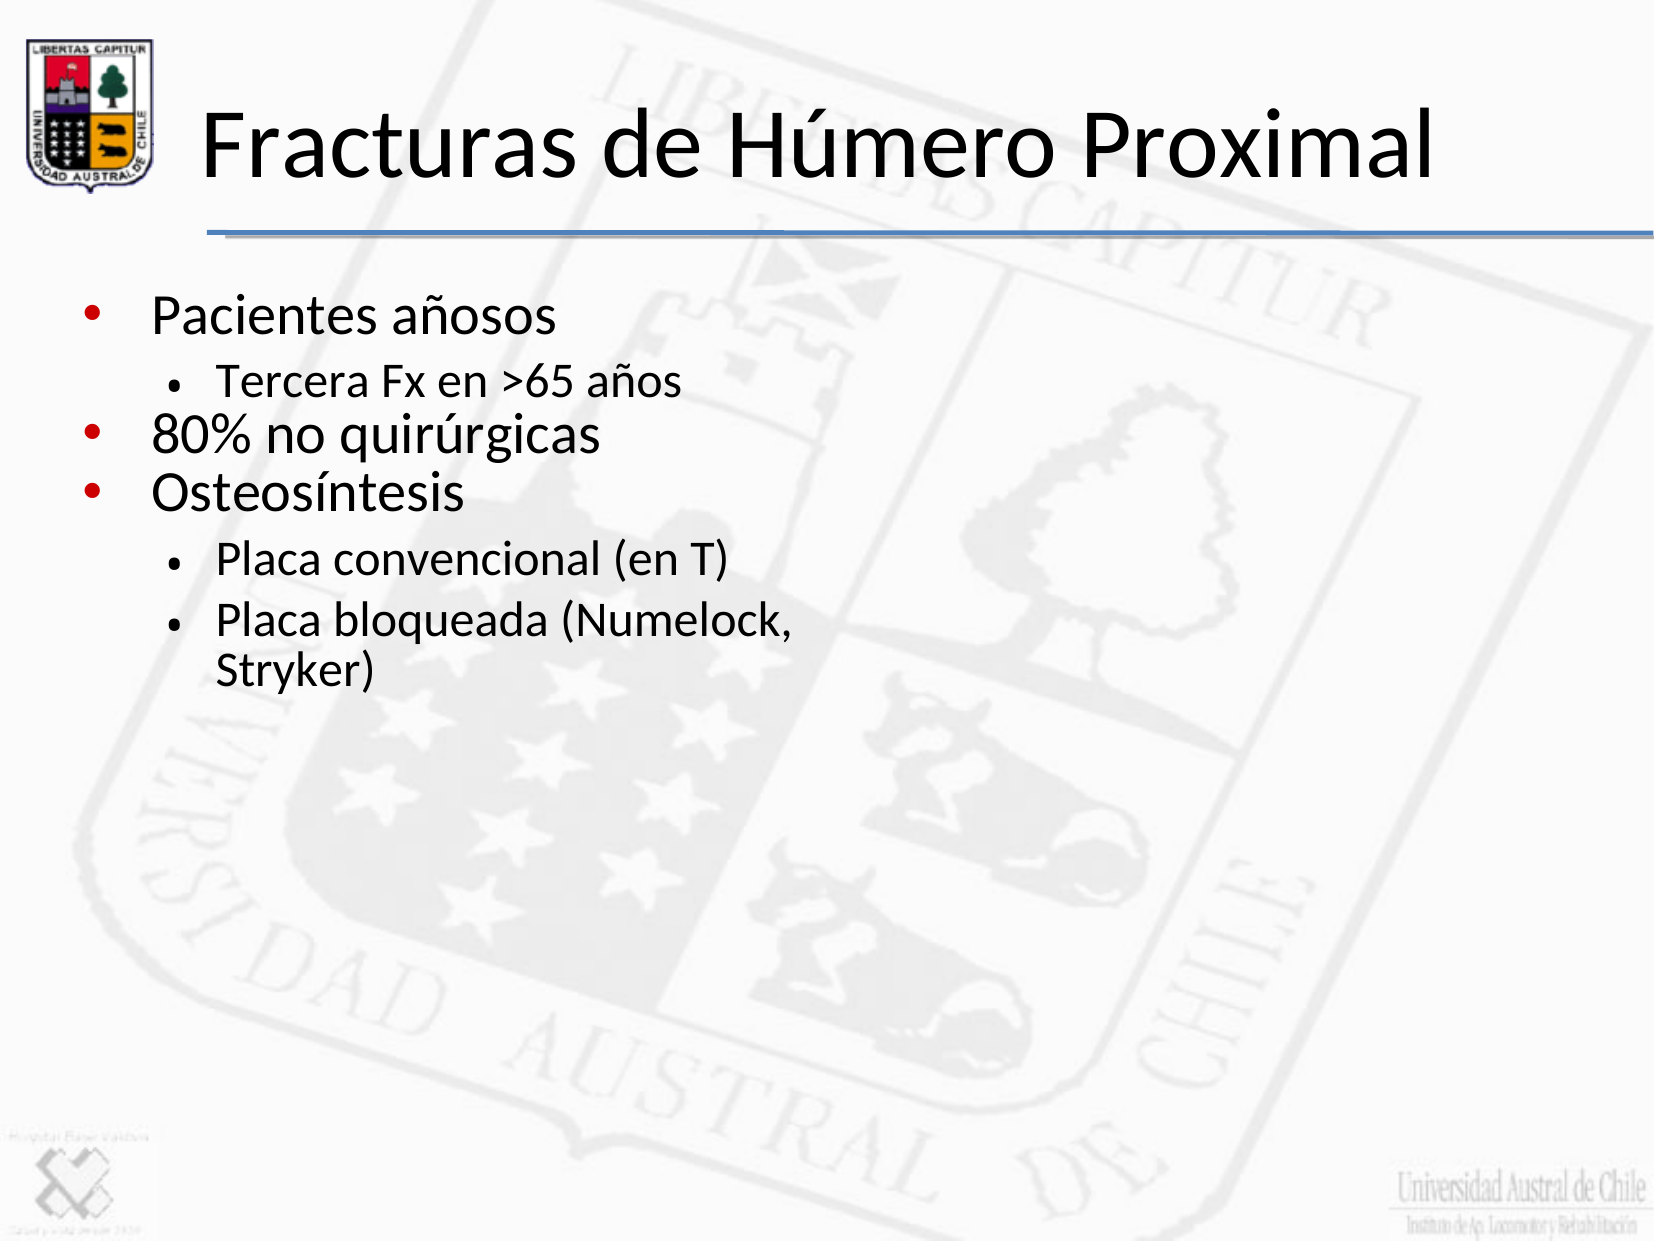

# Fracturas de Húmero Proximal
Pacientes añosos
Tercera Fx en >65 años
80% no quirúrgicas
Osteosíntesis
Placa convencional (en T)
Placa bloqueada (Numelock, Stryker)